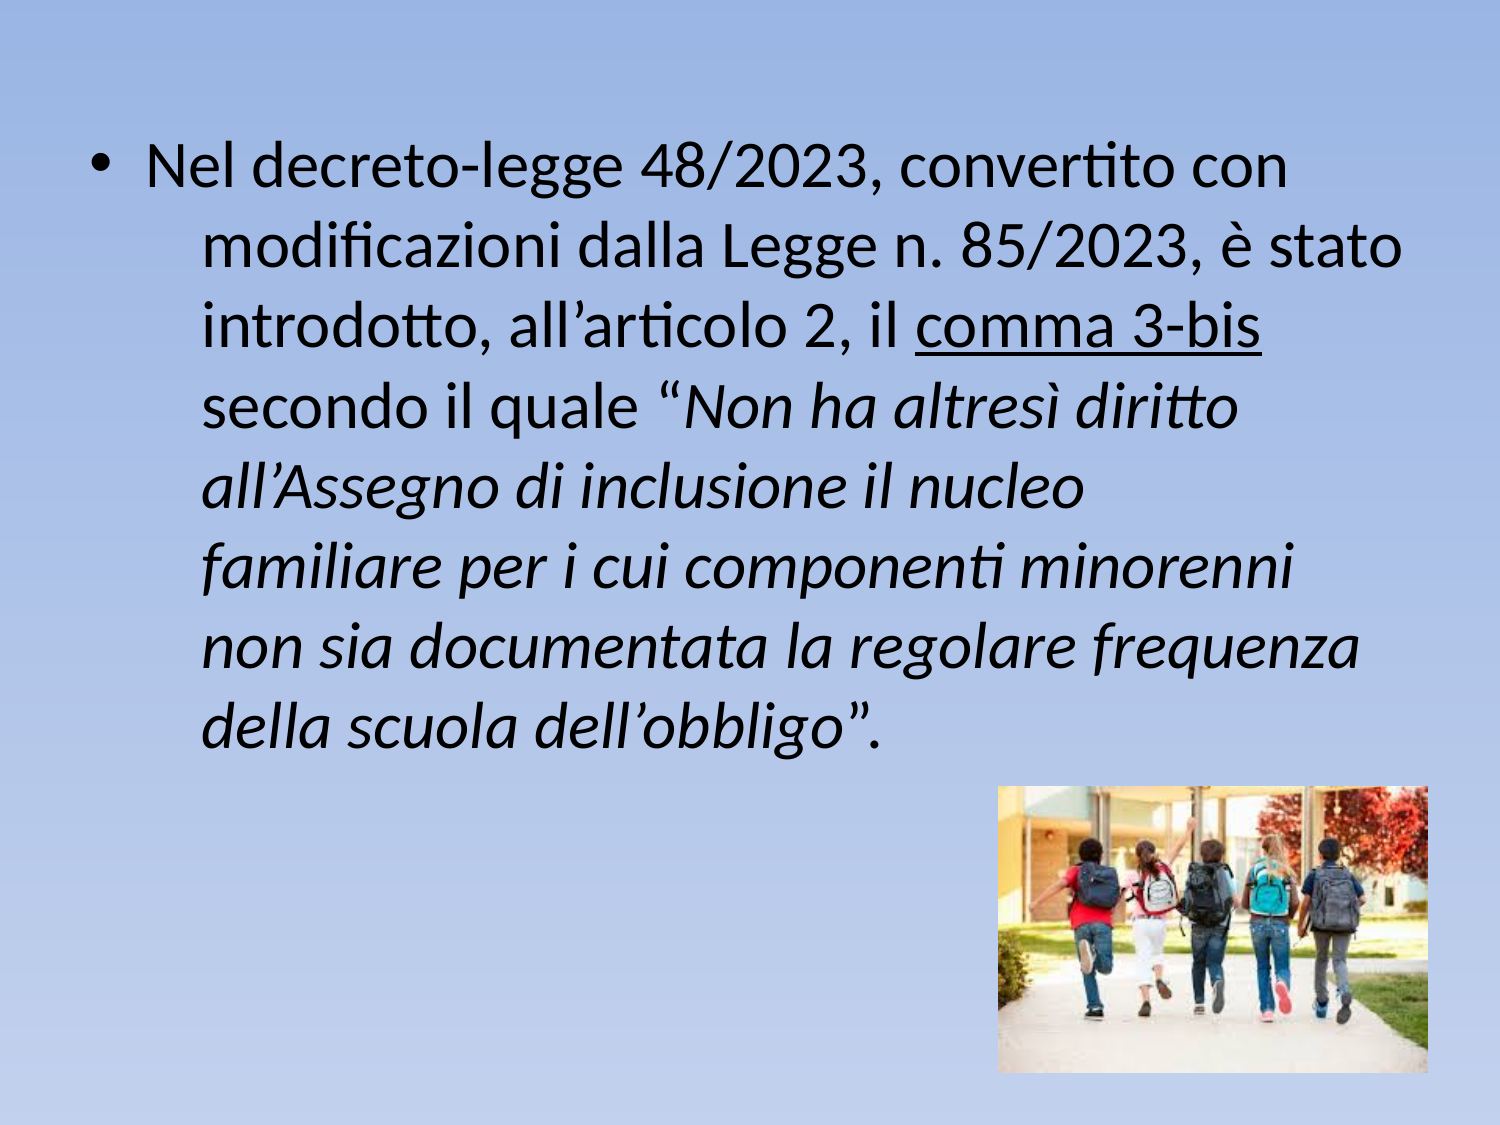

# Nel decreto-legge 48/2023, convertito con modificazioni dalla Legge n. 85/2023, è stato introdotto, all’articolo 2, il comma 3-bis secondo il quale “Non ha altresì diritto all’Assegno di inclusione il nucleo familiare per i cui componenti minorenni non sia documentata la regolare frequenza della scuola dell’obbligo”.